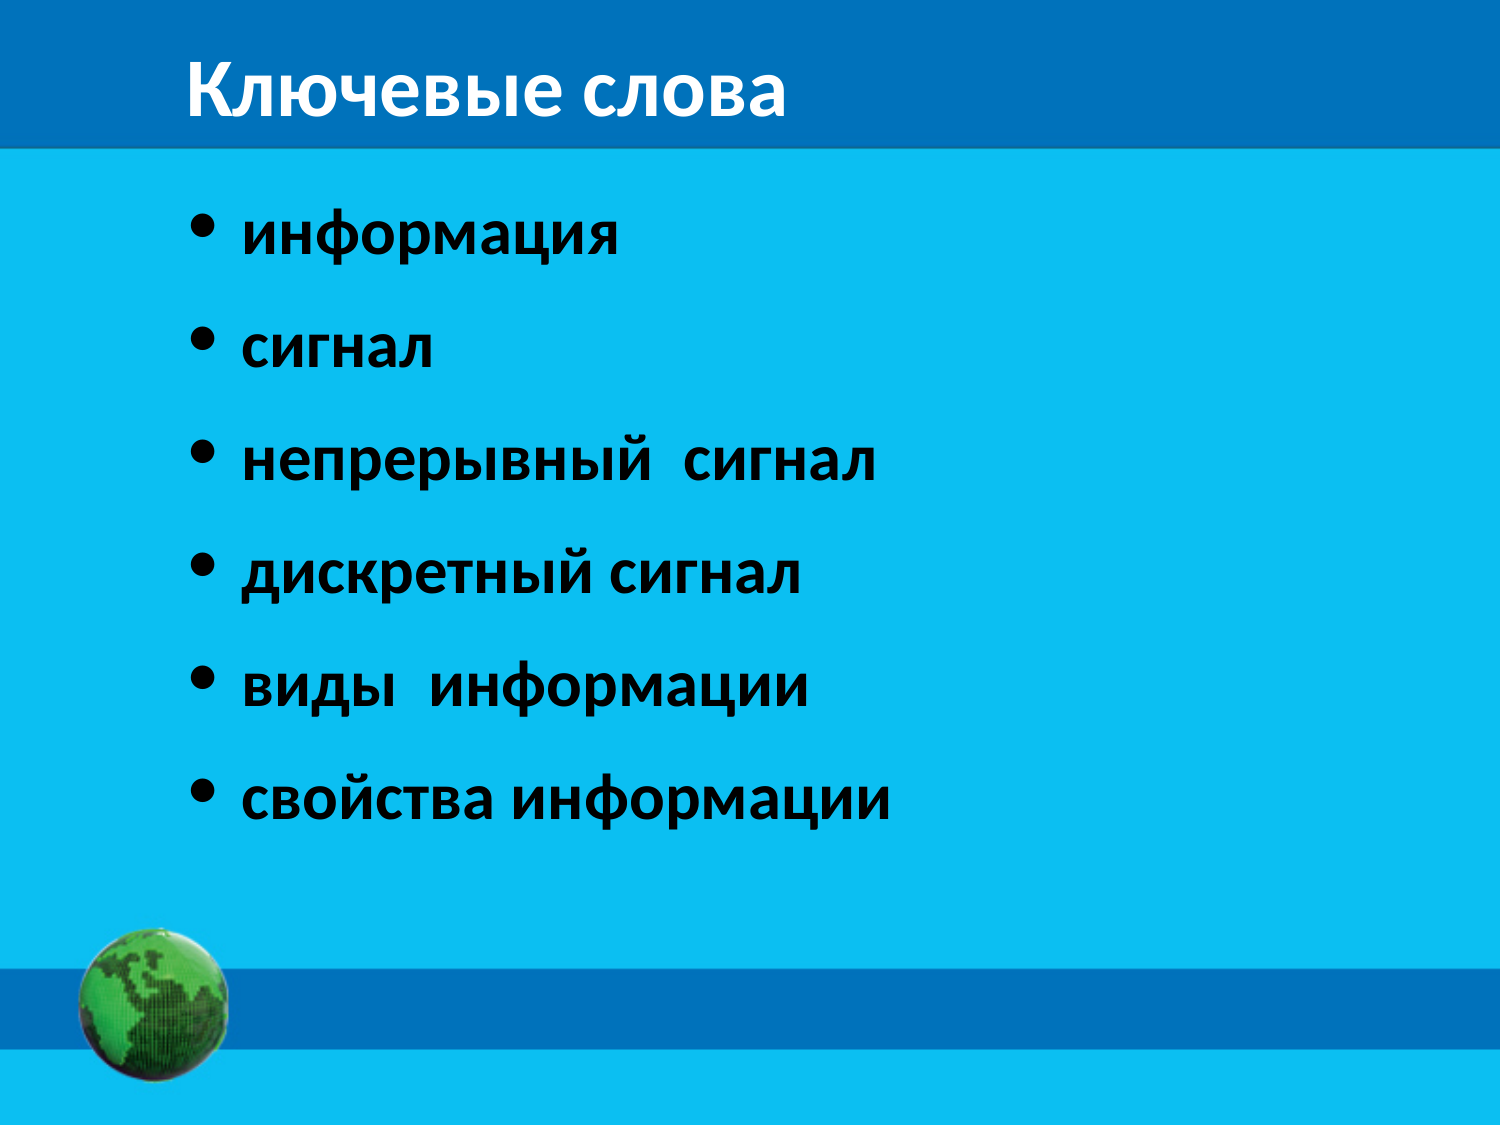

Ключевые слова
информация
сигнал
непрерывный сигнал
дискретный сигнал
виды информации
свойства информации